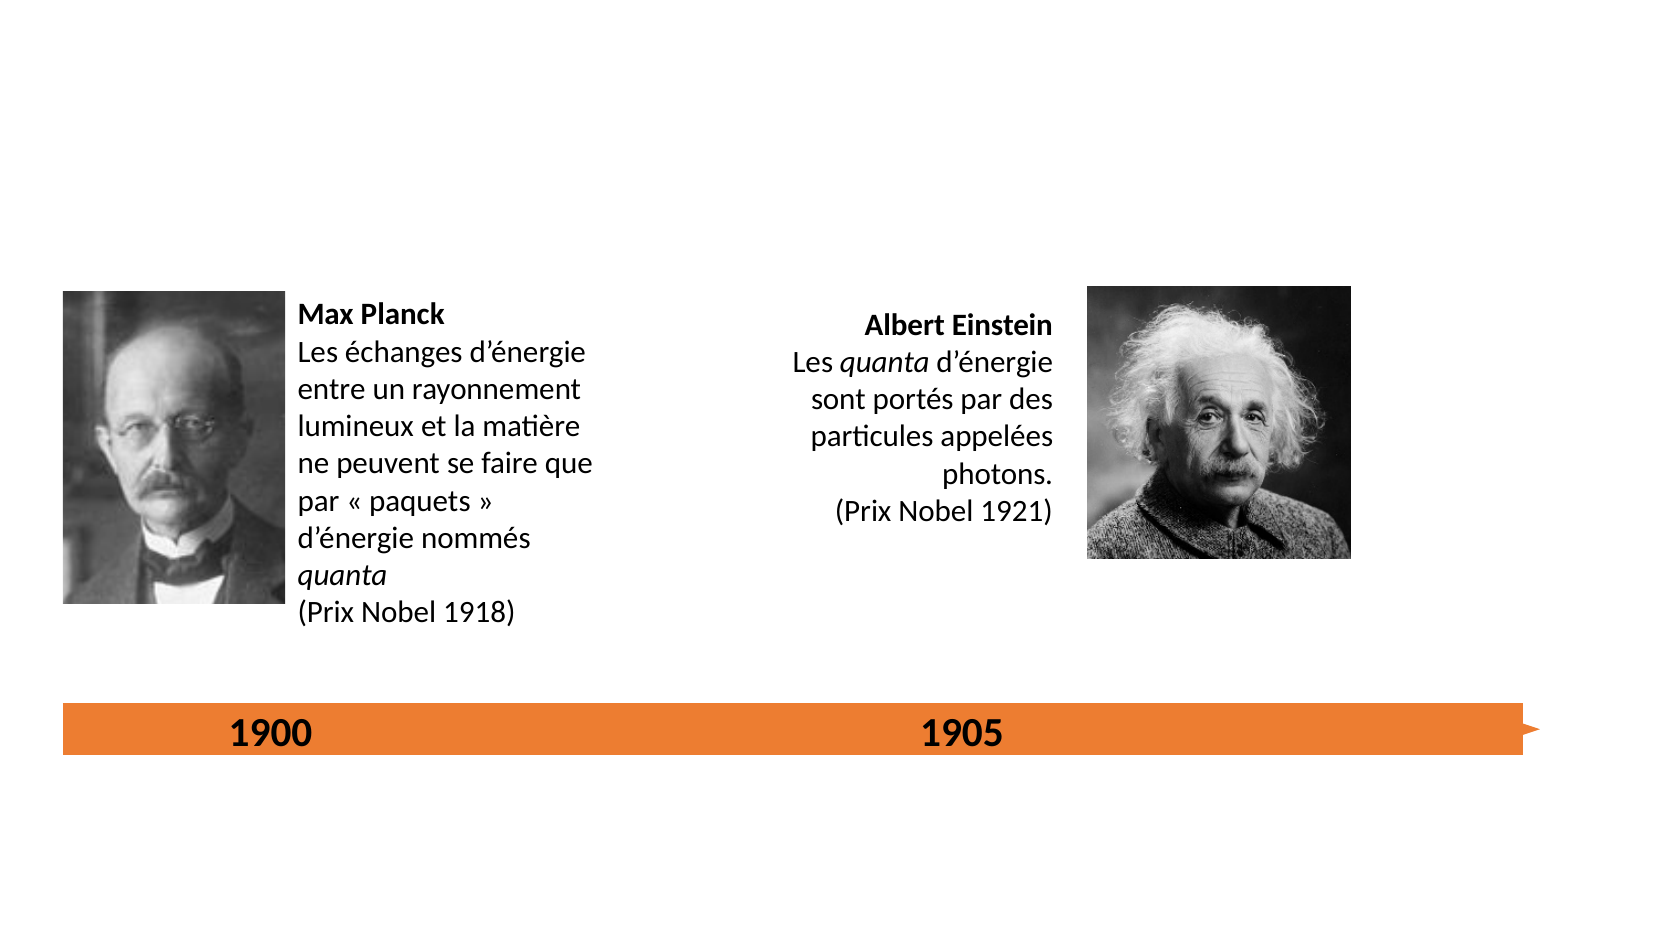

#
Max Planck
Les échanges d’énergie entre un rayonnement lumineux et la matière ne peuvent se faire que par « paquets » d’énergie nommés quanta
(Prix Nobel 1918)
Albert Einstein
Les quanta d’énergie sont portés par des particules appelées photons.
(Prix Nobel 1921)
1900
1905